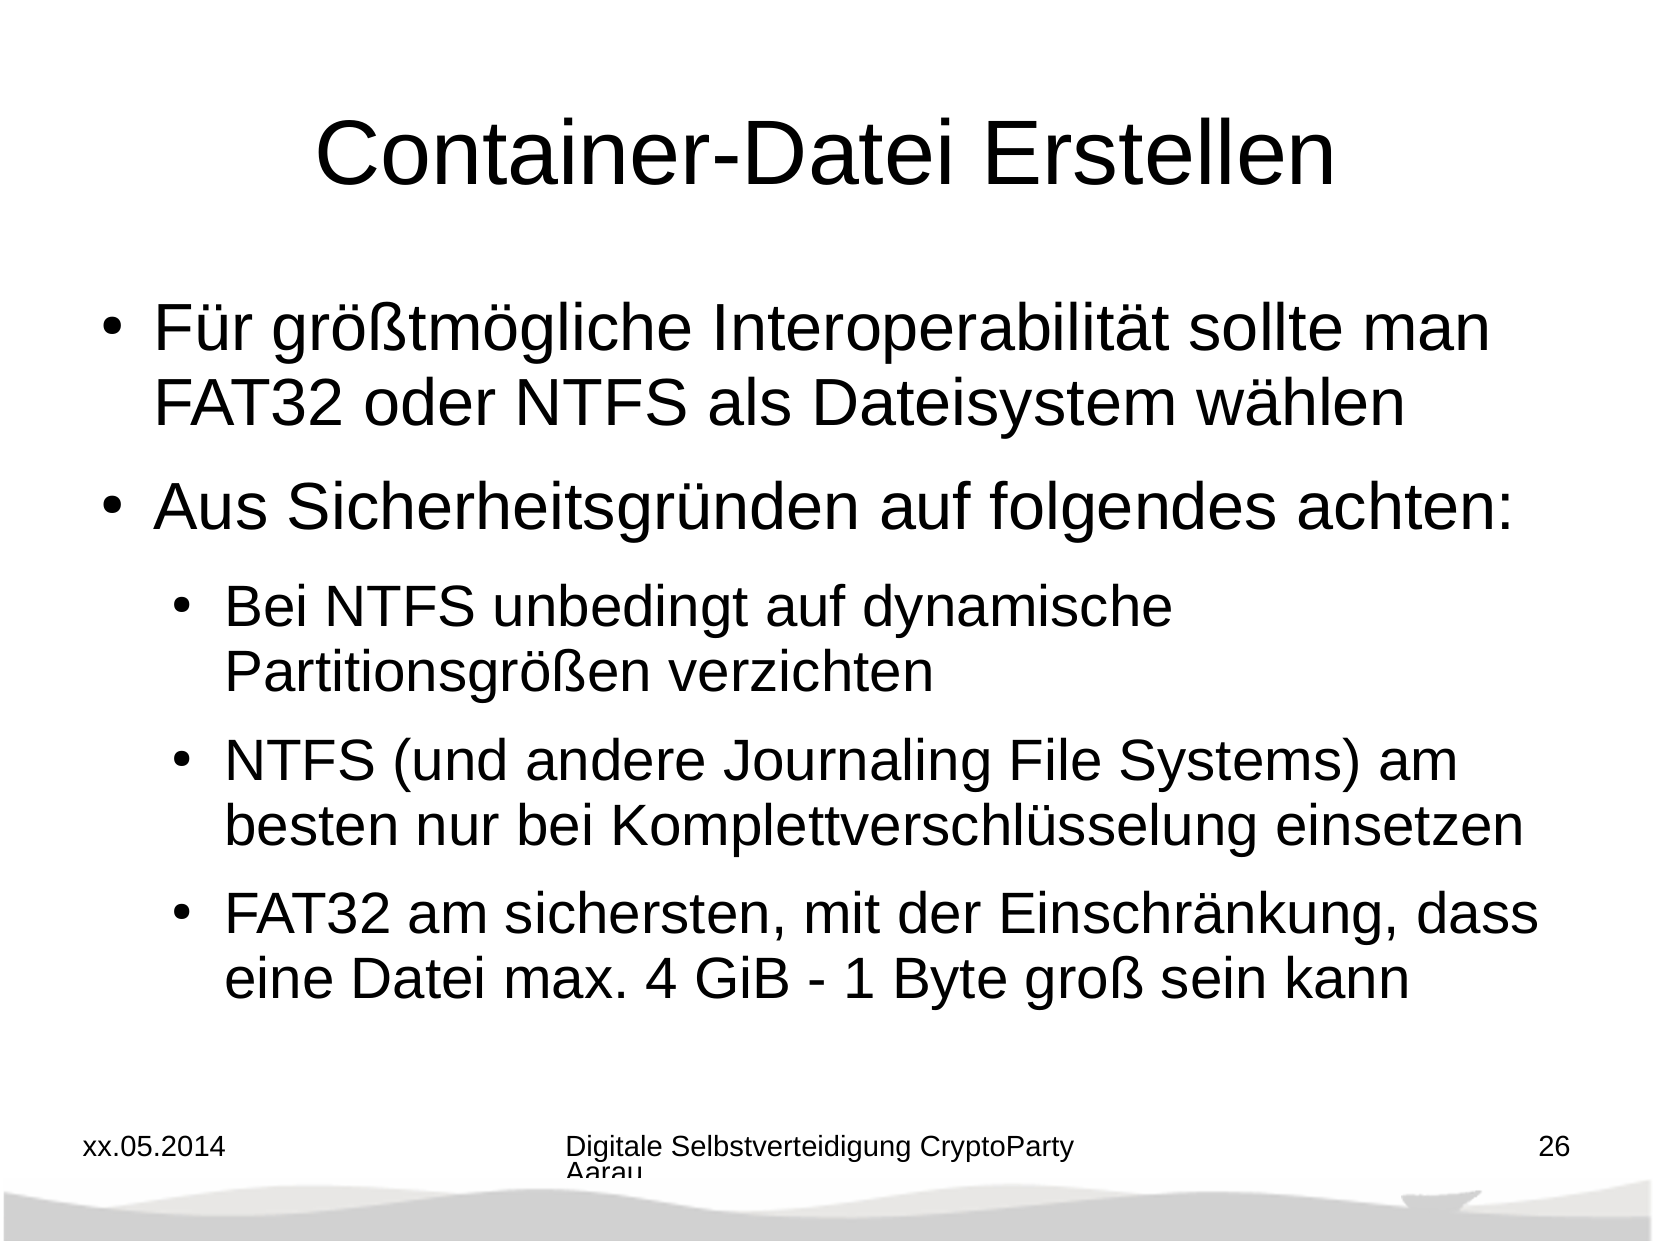

# Container-Datei Erstellen
Für größtmögliche Interoperabilität sollte man FAT32 oder NTFS als Dateisystem wählen
Aus Sicherheitsgründen auf folgendes achten:
Bei NTFS unbedingt auf dynamische Partitionsgrößen verzichten
NTFS (und andere Journaling File Systems) am besten nur bei Komplettverschlüsselung einsetzen
FAT32 am sichersten, mit der Einschränkung, dass eine Datei max. 4 GiB - 1 Byte groß sein kann
xx.05.2014
Digitale Selbstverteidigung CryptoParty Aarau
26